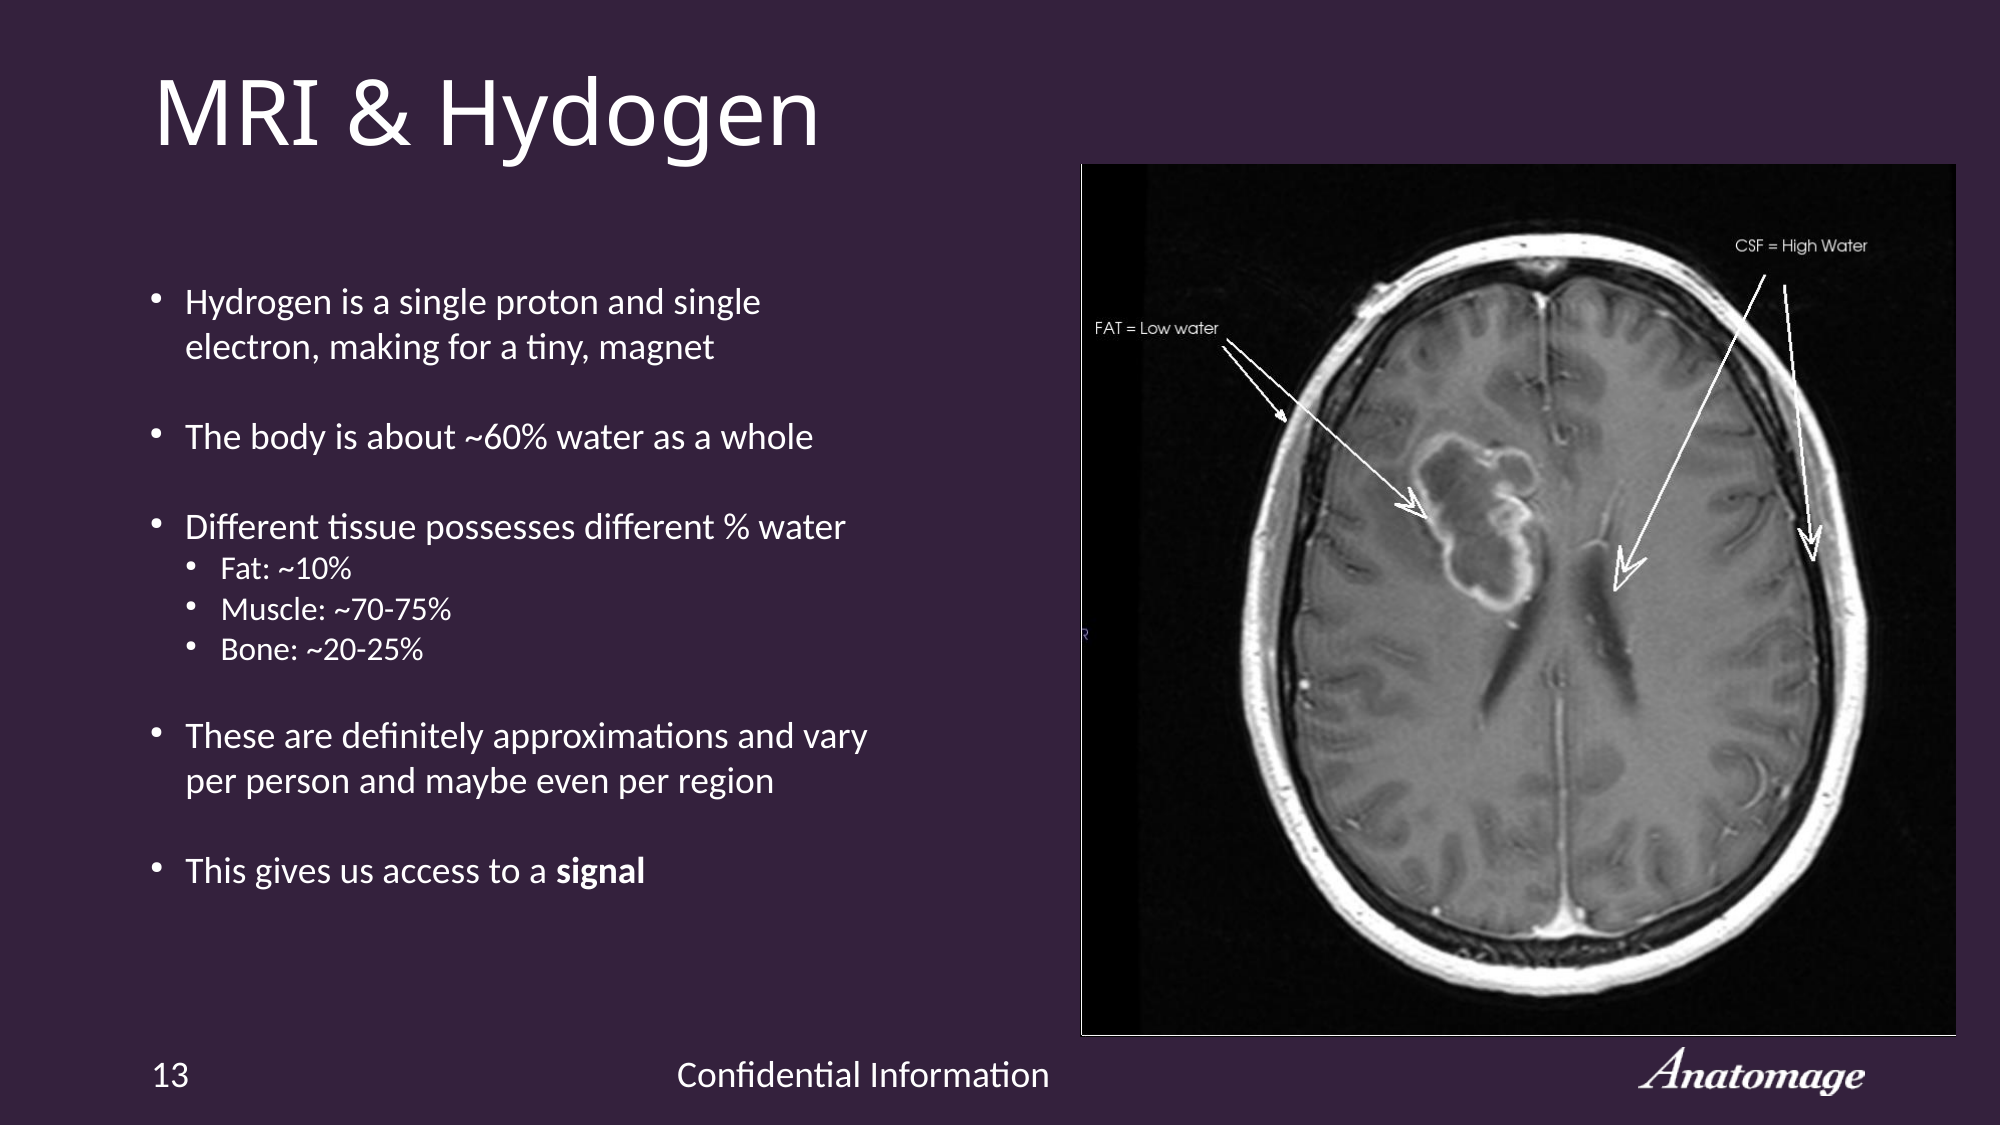

# MRI & Hydogen
Hydrogen is a single proton and single electron, making for a tiny, magnet
The body is about ~60% water as a whole
Different tissue possesses different % water
Fat: ~10%
Muscle: ~70-75%
Bone: ~20-25%
These are definitely approximations and vary per person and maybe even per region
This gives us access to a signal
Confidential Information